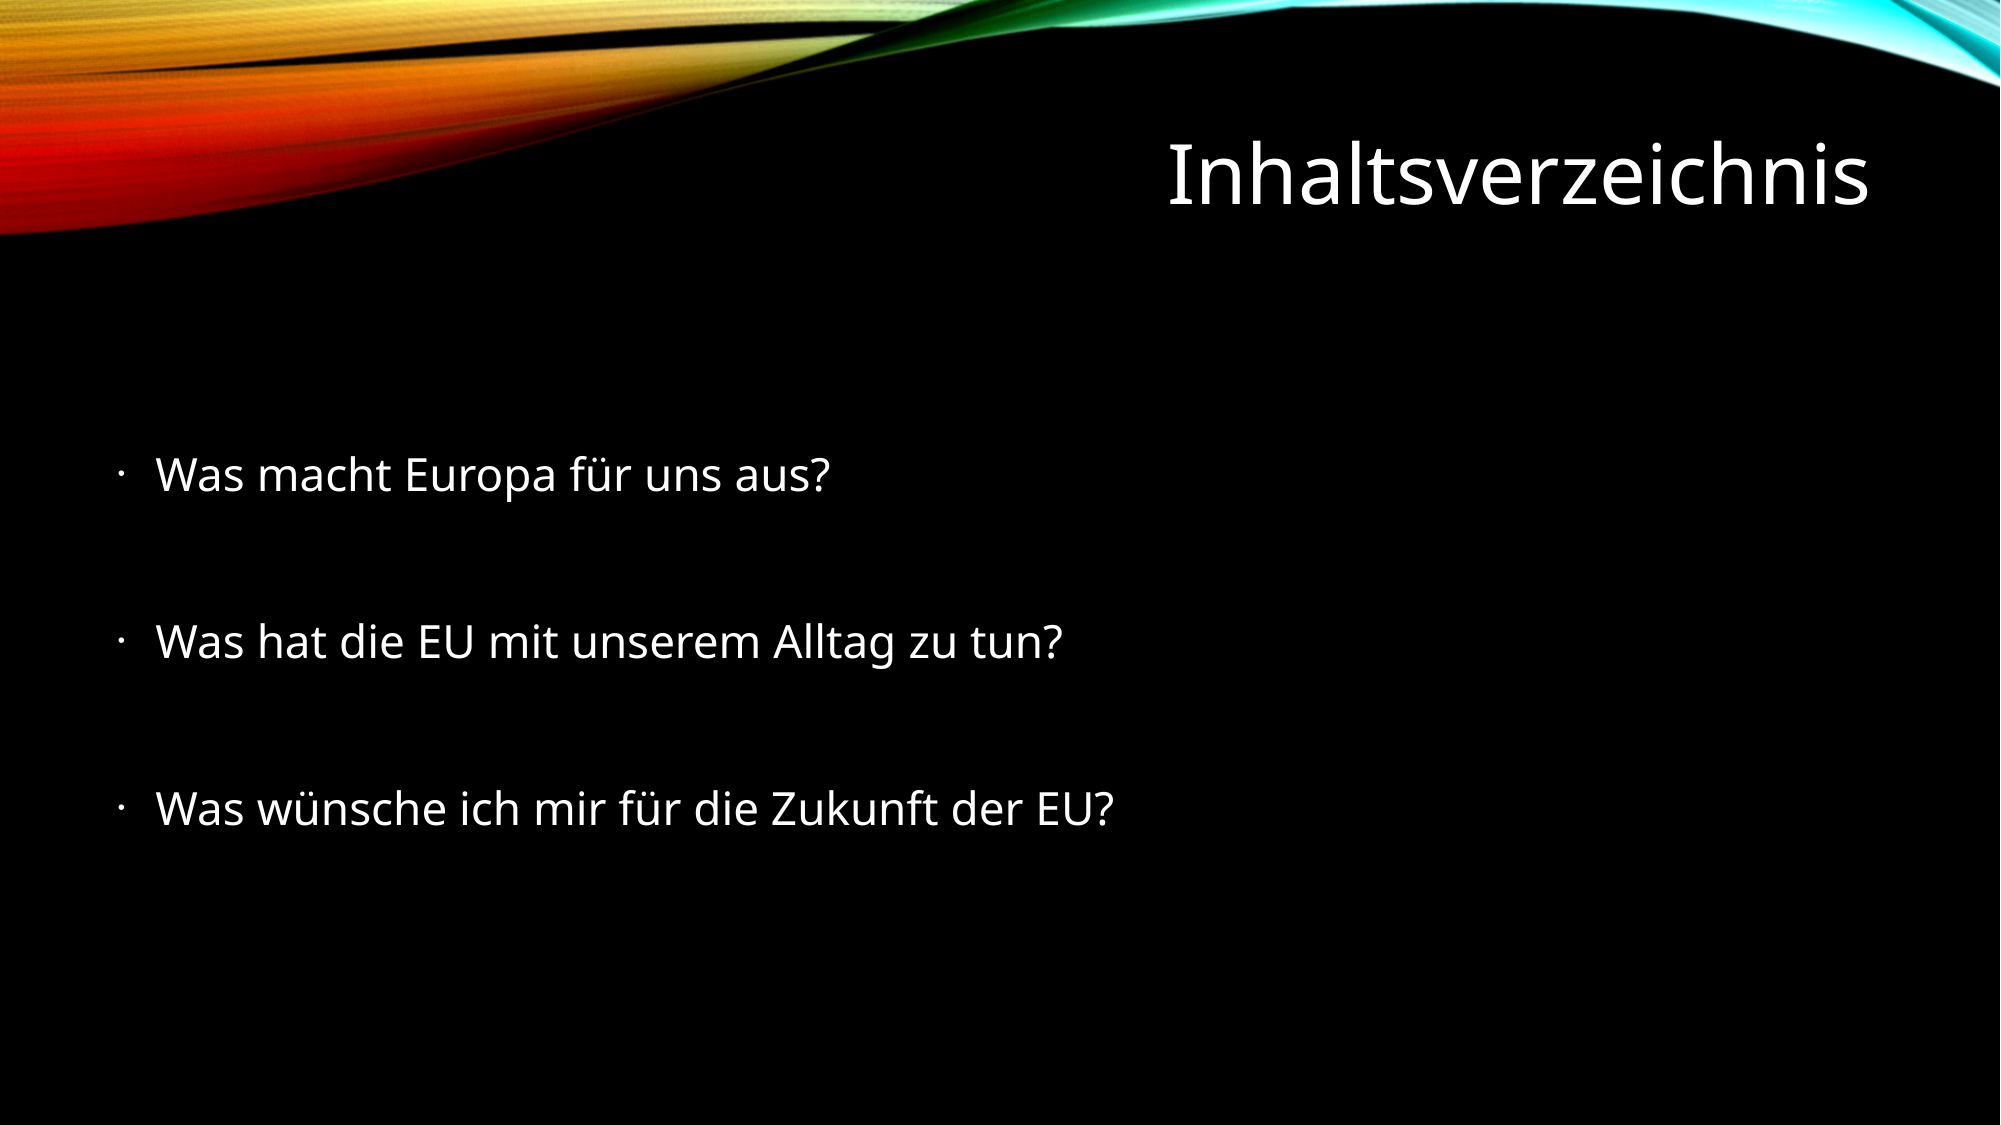

# Inhaltsverzeichnis
Was macht Europa für uns aus?
Was hat die EU mit unserem Alltag zu tun?
Was wünsche ich mir für die Zukunft der EU?